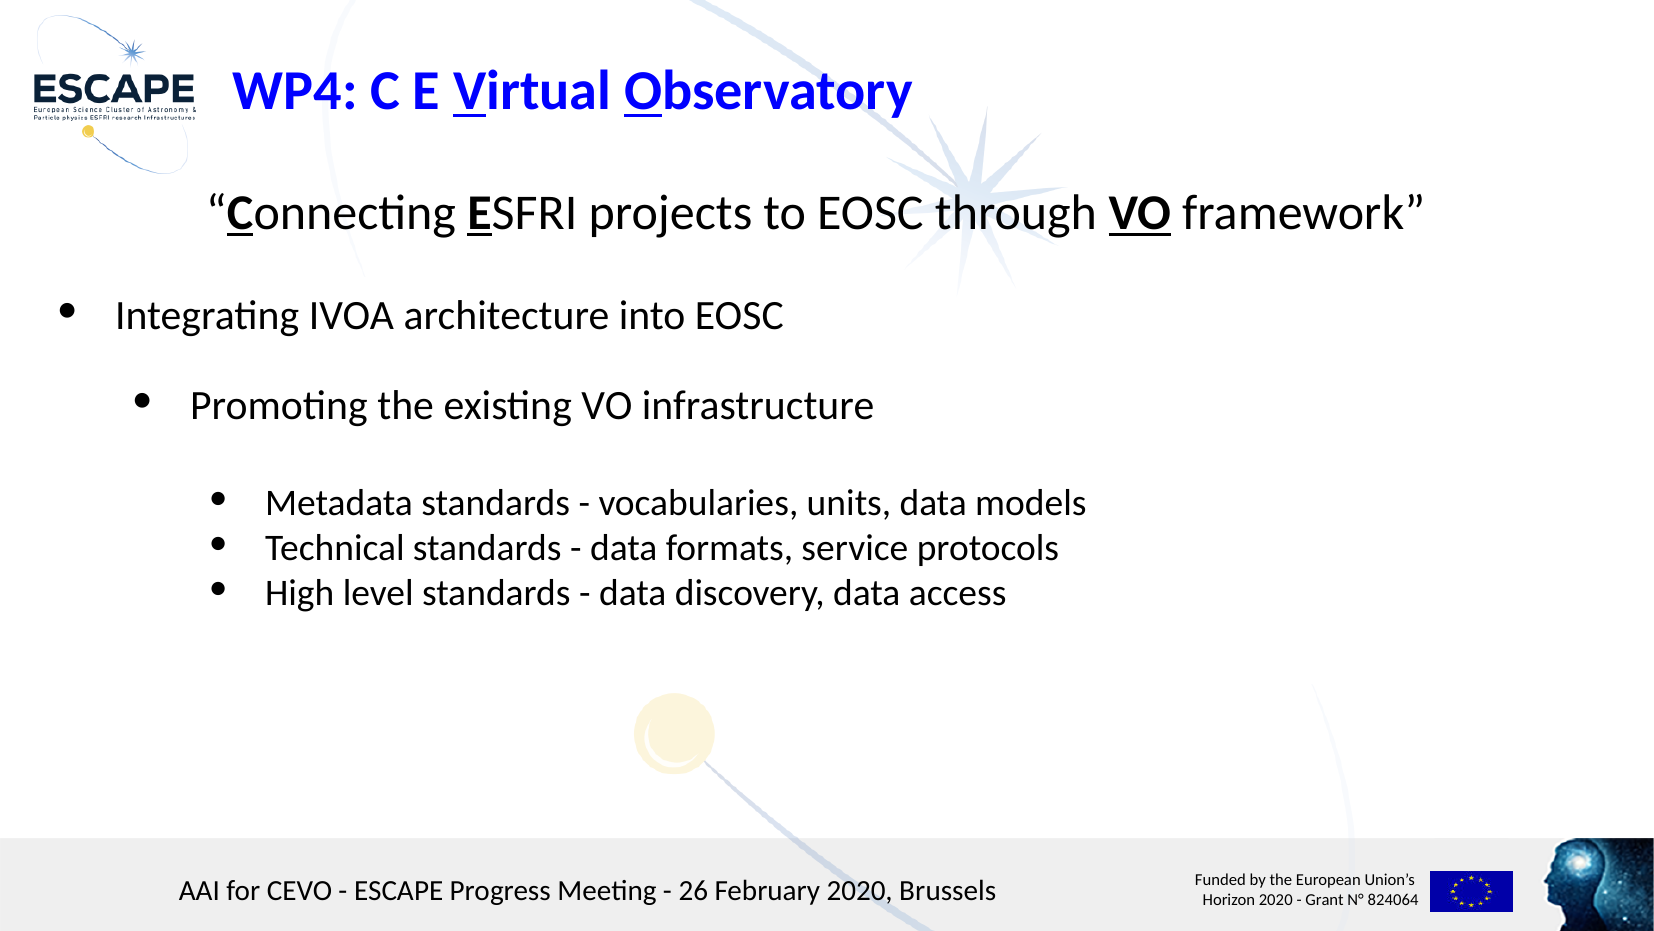

# WP4: C E Virtual Observatory
“Connecting ESFRI projects to EOSC through VO framework”
Integrating IVOA architecture into EOSC
Promoting the existing VO infrastructure
Metadata standards - vocabularies, units, data models
Technical standards - data formats, service protocols
High level standards - data discovery, data access